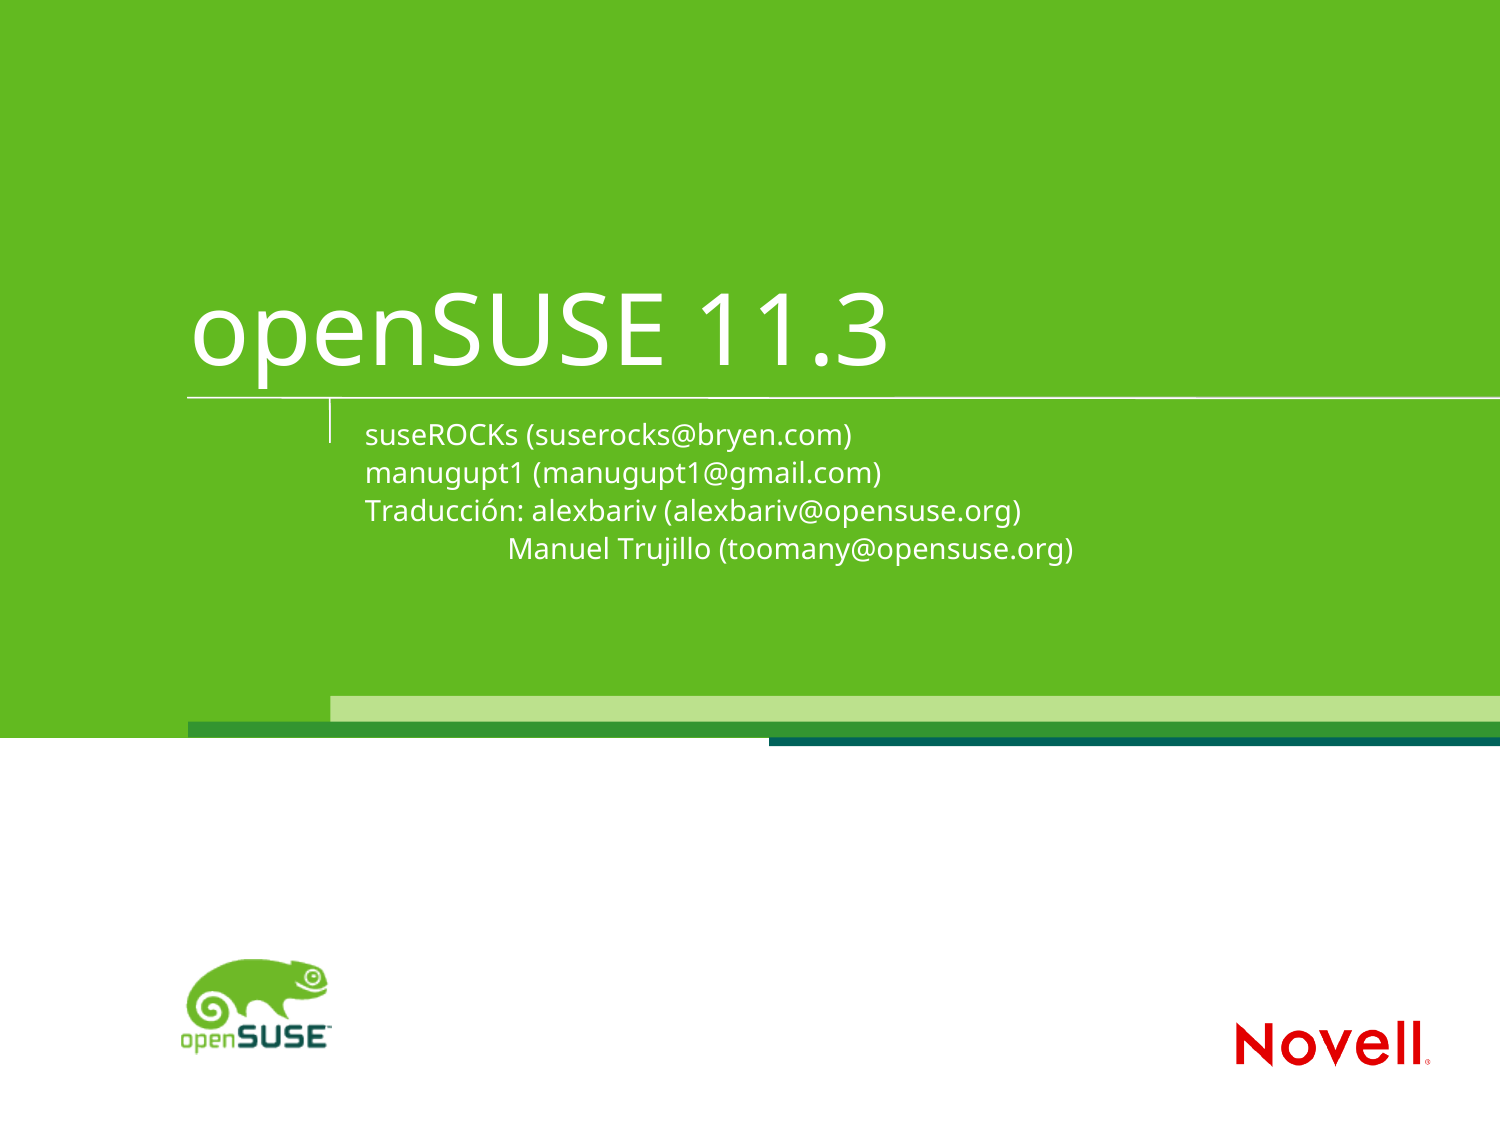

# openSUSE 11.3
suseROCKs (suserocks@bryen.com)
manugupt1 (manugupt1@gmail.com)
Traducción: alexbariv (alexbariv@opensuse.org)
 Manuel Trujillo (toomany@opensuse.org)